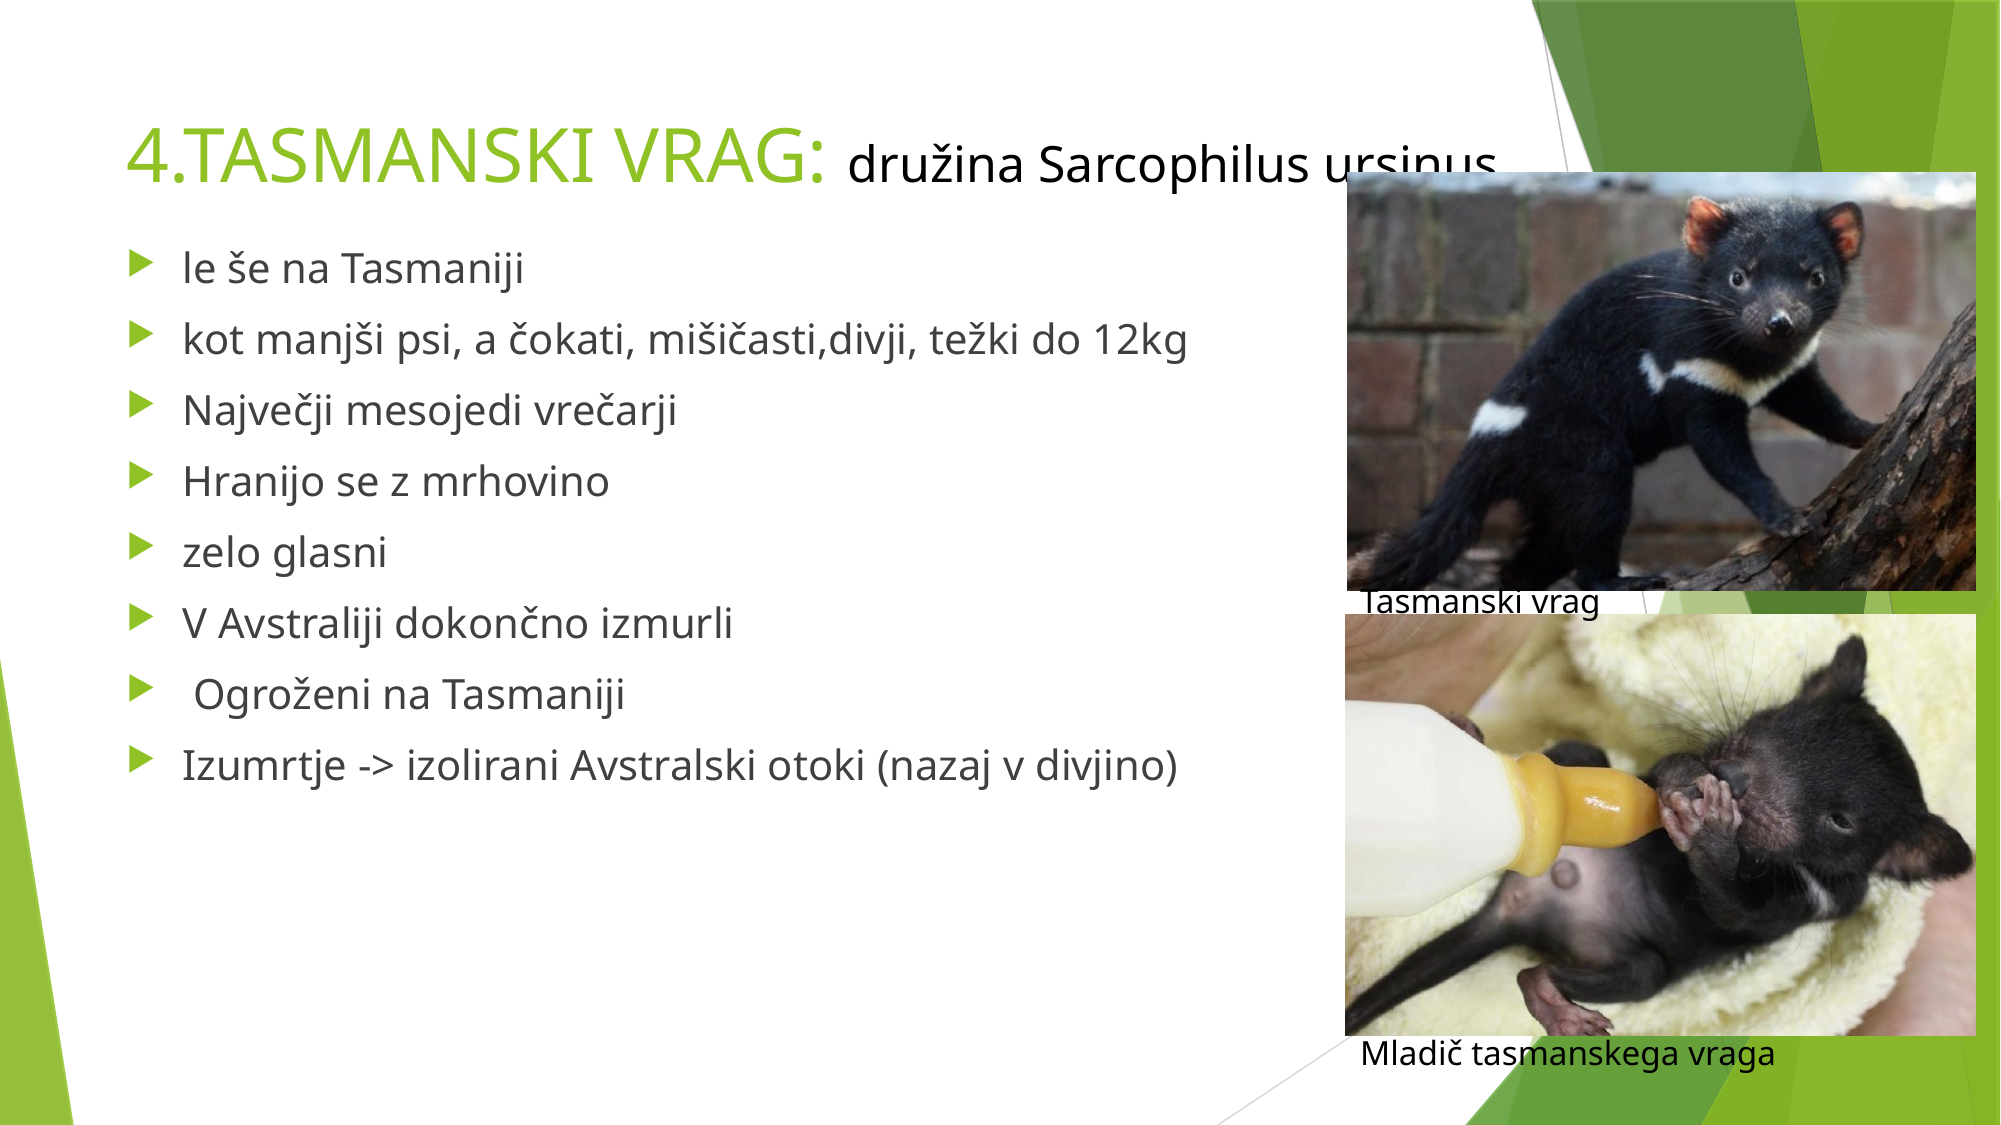

# 4.TASMANSKI VRAG: družina Sarcophilus ursinus
le še na Tasmaniji
kot manjši psi, a čokati, mišičasti,divji, težki do 12kg
Največji mesojedi vrečarji
Hranijo se z mrhovino
zelo glasni
V Avstraliji dokončno izmurli
 Ogroženi na Tasmaniji
Izumrtje -> izolirani Avstralski otoki (nazaj v divjino)
Tasmanski vrag
Mladič tasmanskega vraga